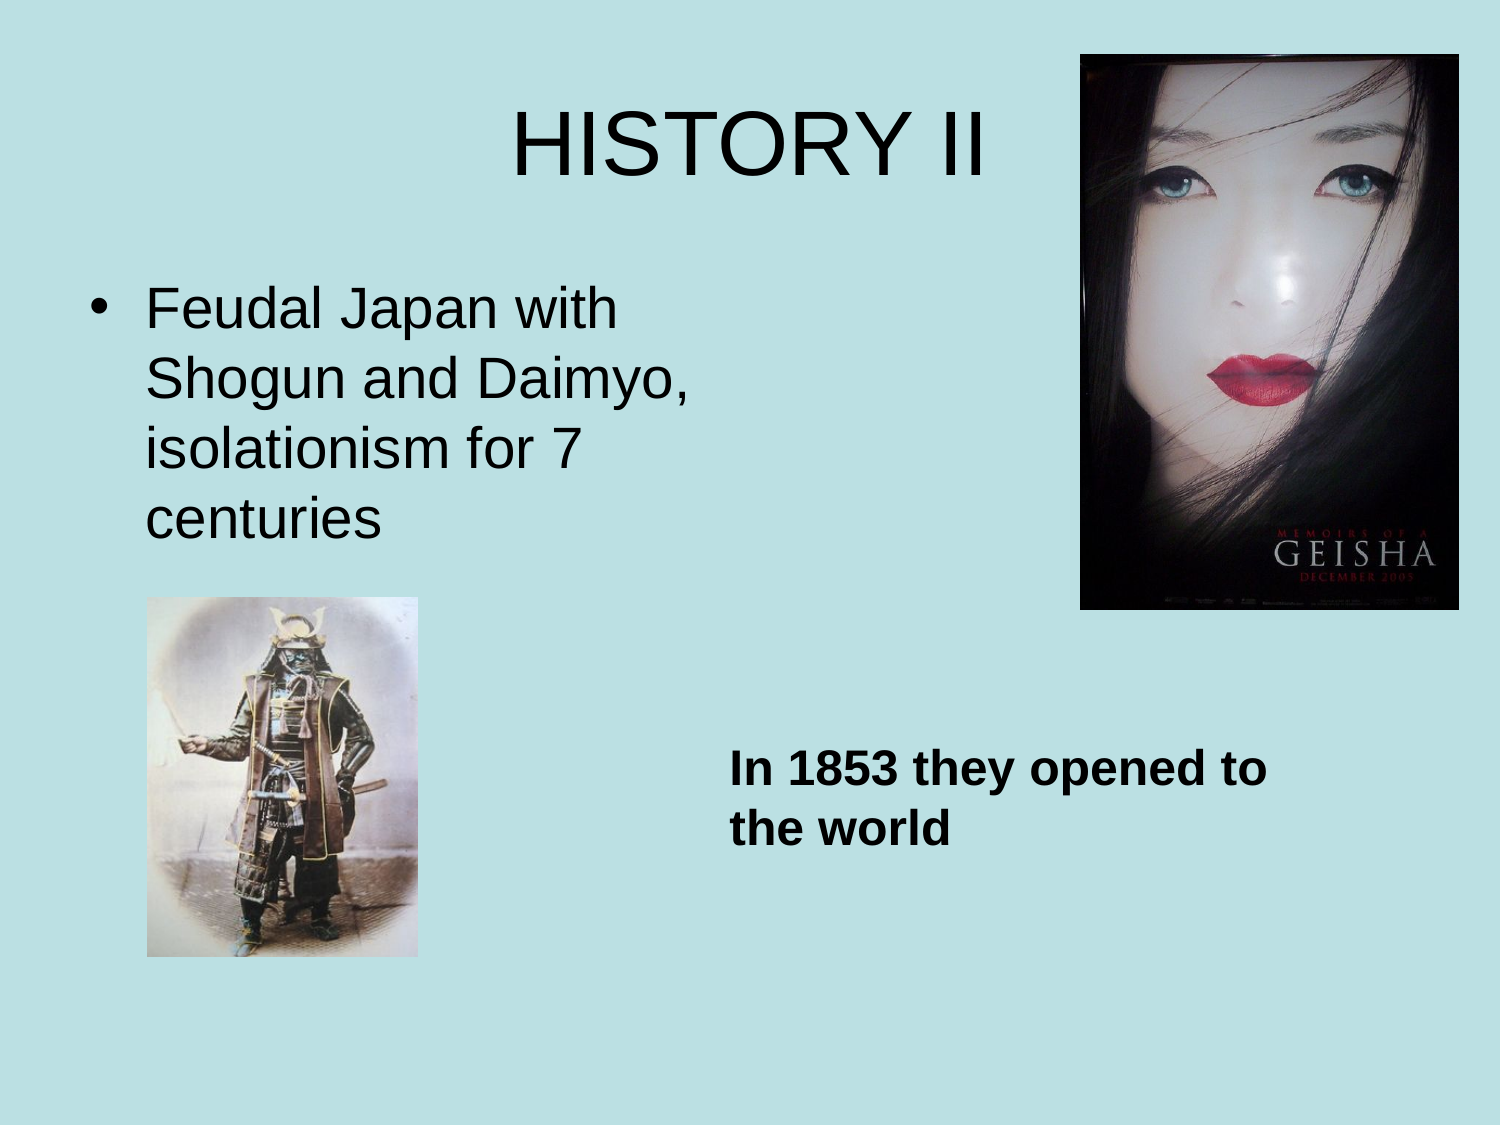

# HISTORY II
Feudal Japan with Shogun and Daimyo, isolationism for 7 centuries
In 1853 they opened to the world